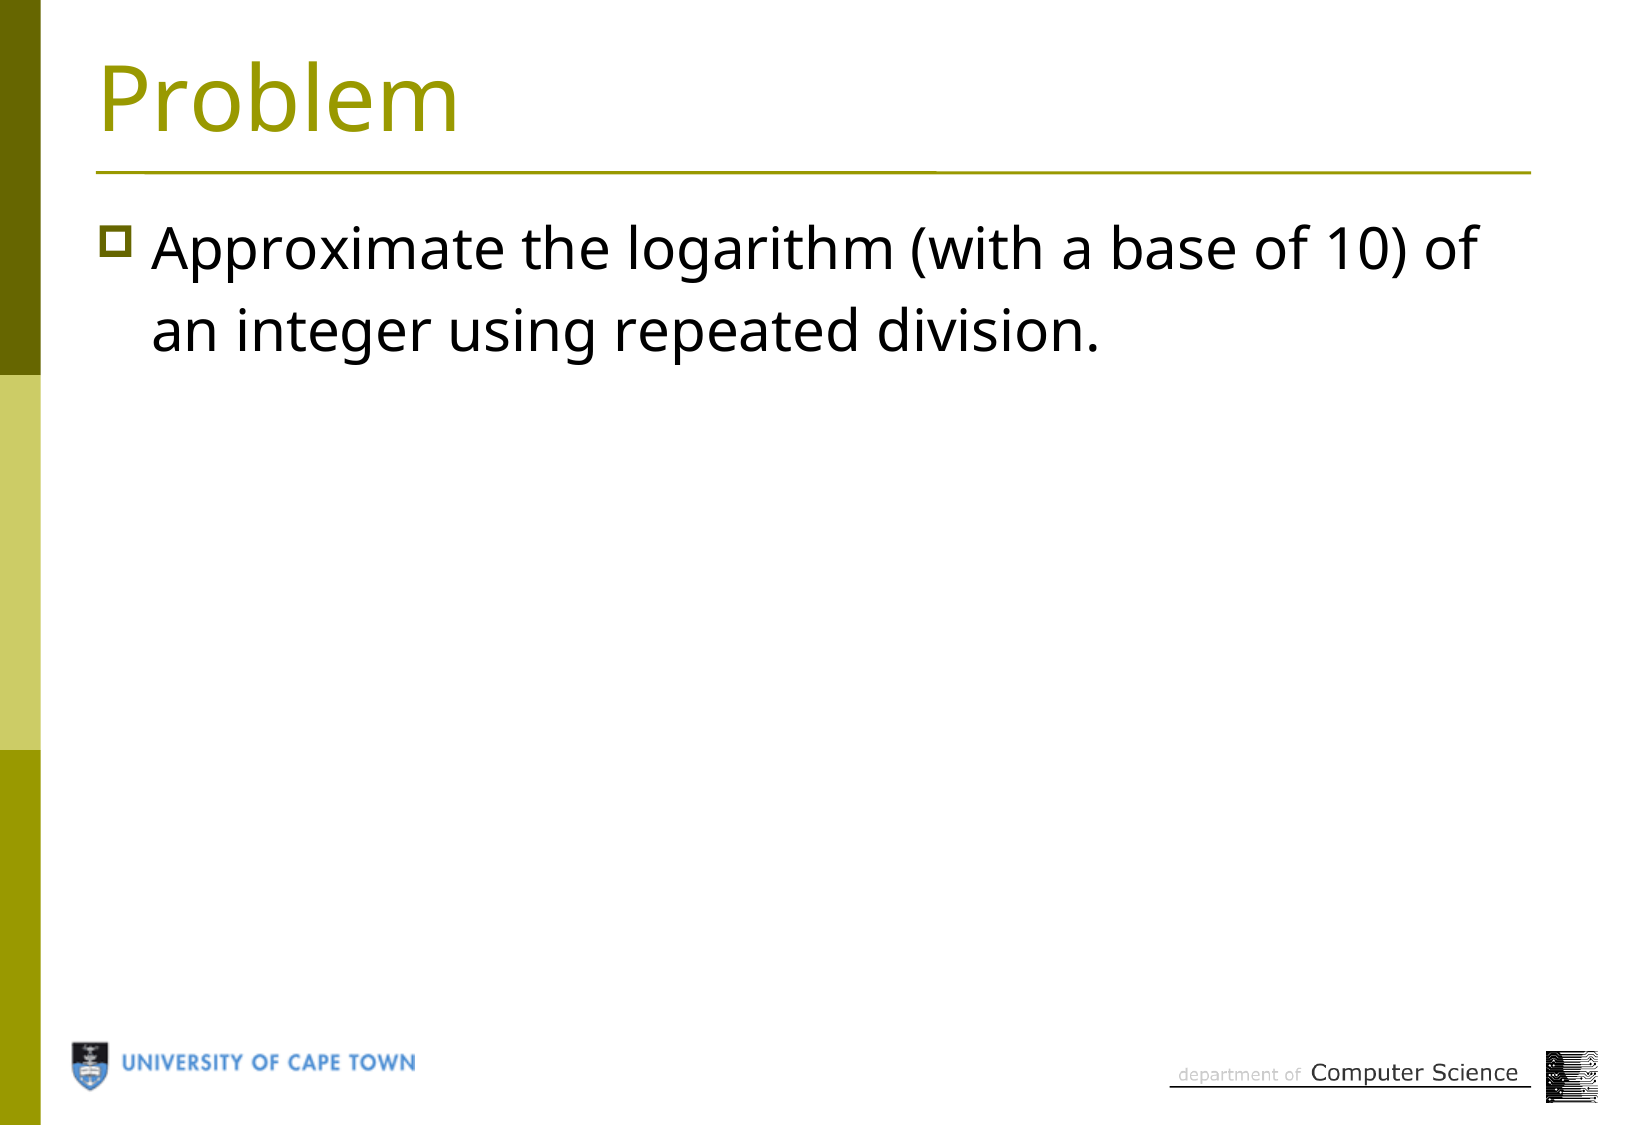

# Problem
Approximate the logarithm (with a base of 10) of an integer using repeated division.